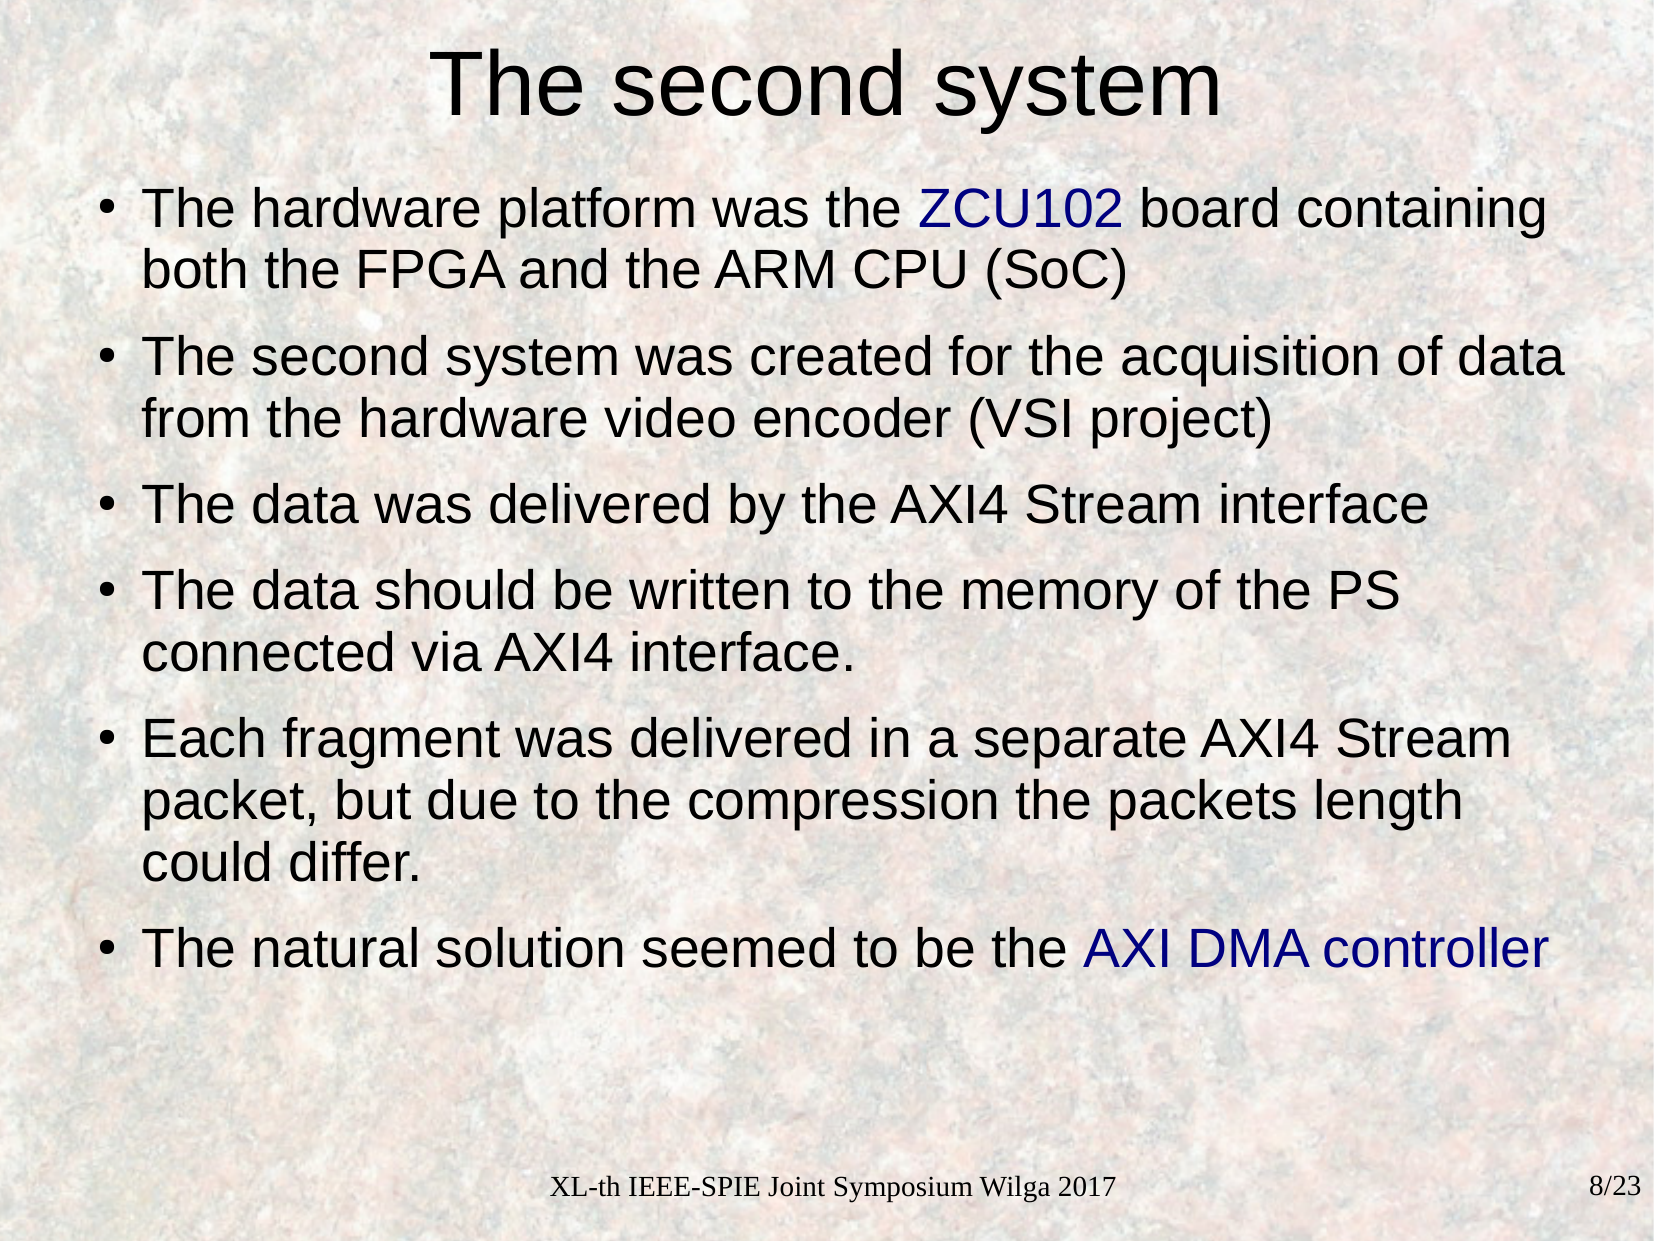

# The second system
The hardware platform was the ZCU102 board containing both the FPGA and the ARM CPU (SoC)
The second system was created for the acquisition of data from the hardware video encoder (VSI project)
The data was delivered by the AXI4 Stream interface
The data should be written to the memory of the PS connected via AXI4 interface.
Each fragment was delivered in a separate AXI4 Stream packet, but due to the compression the packets length could differ.
The natural solution seemed to be the AXI DMA controller
8
CBM Collaboration Meeting 03.2017